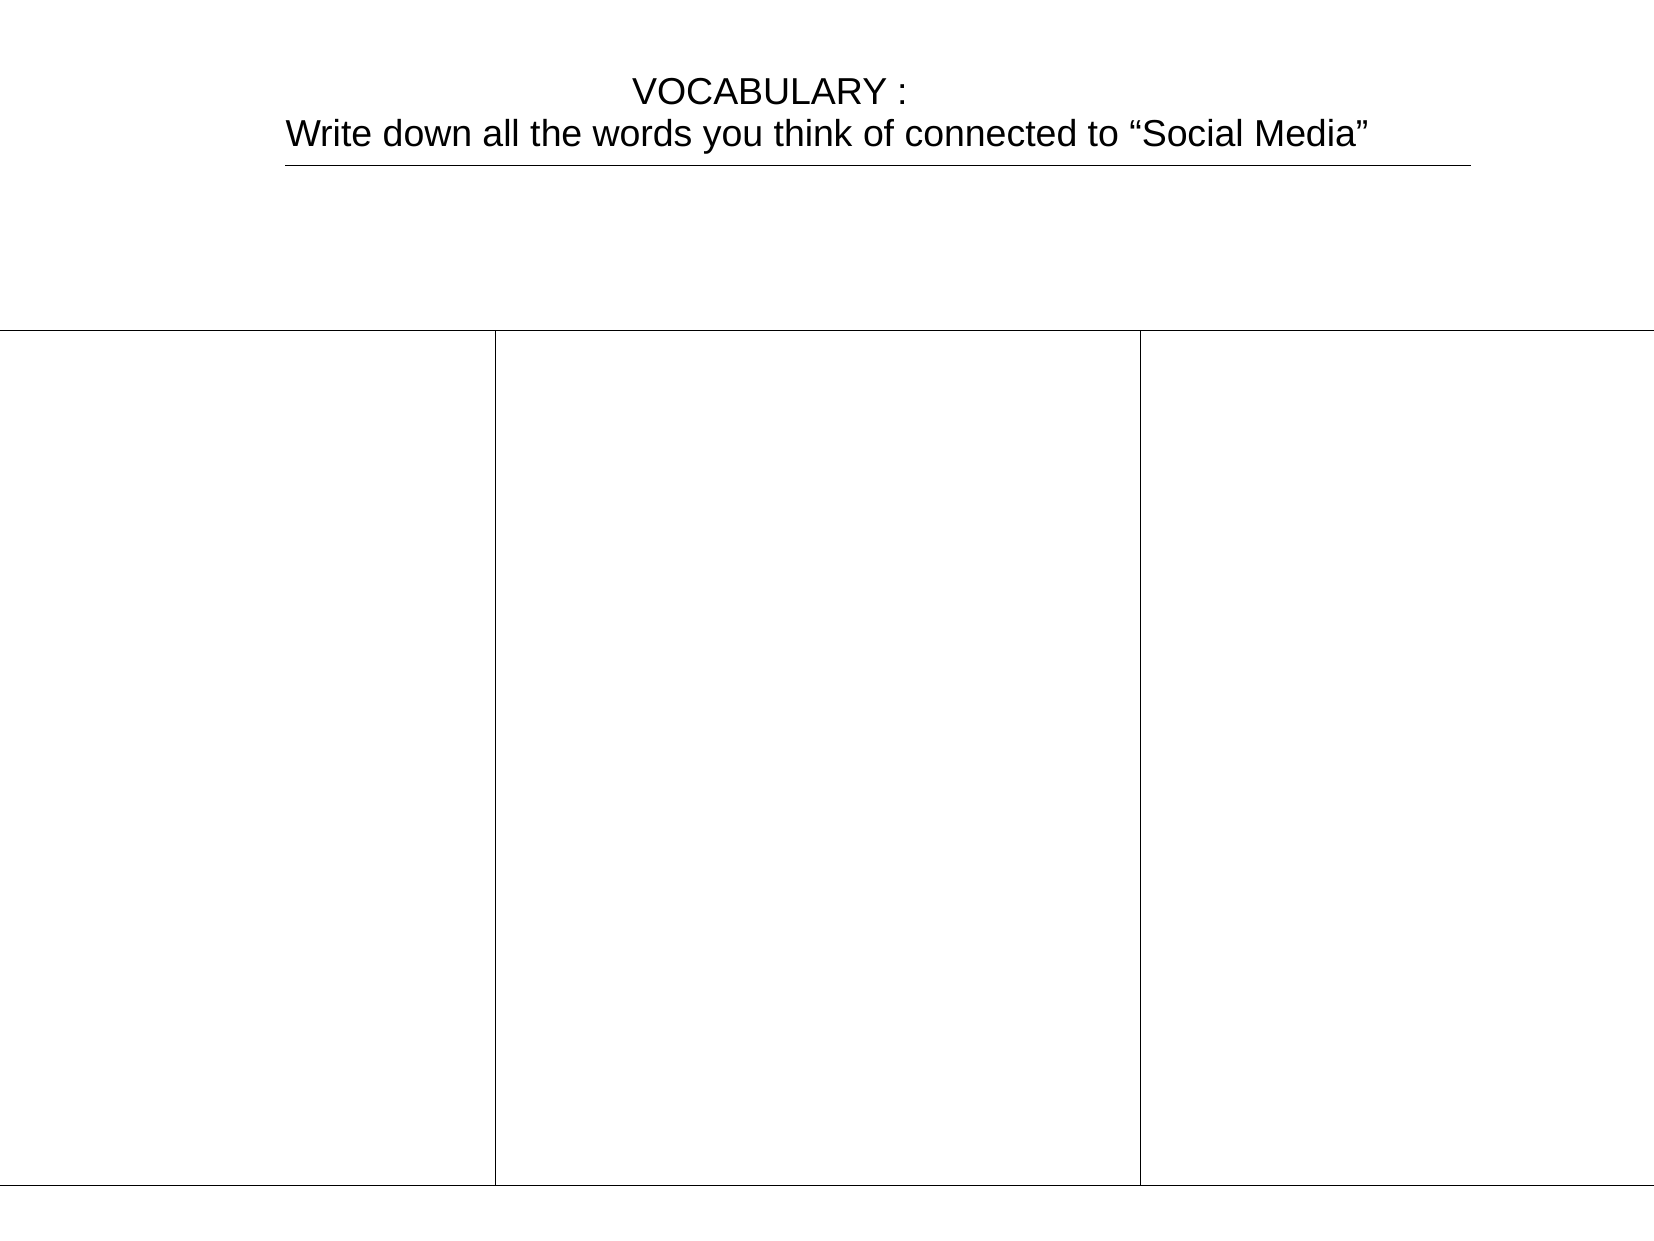

VOCABULARY :
Write down all the words you think of connected to “Social Media”
2